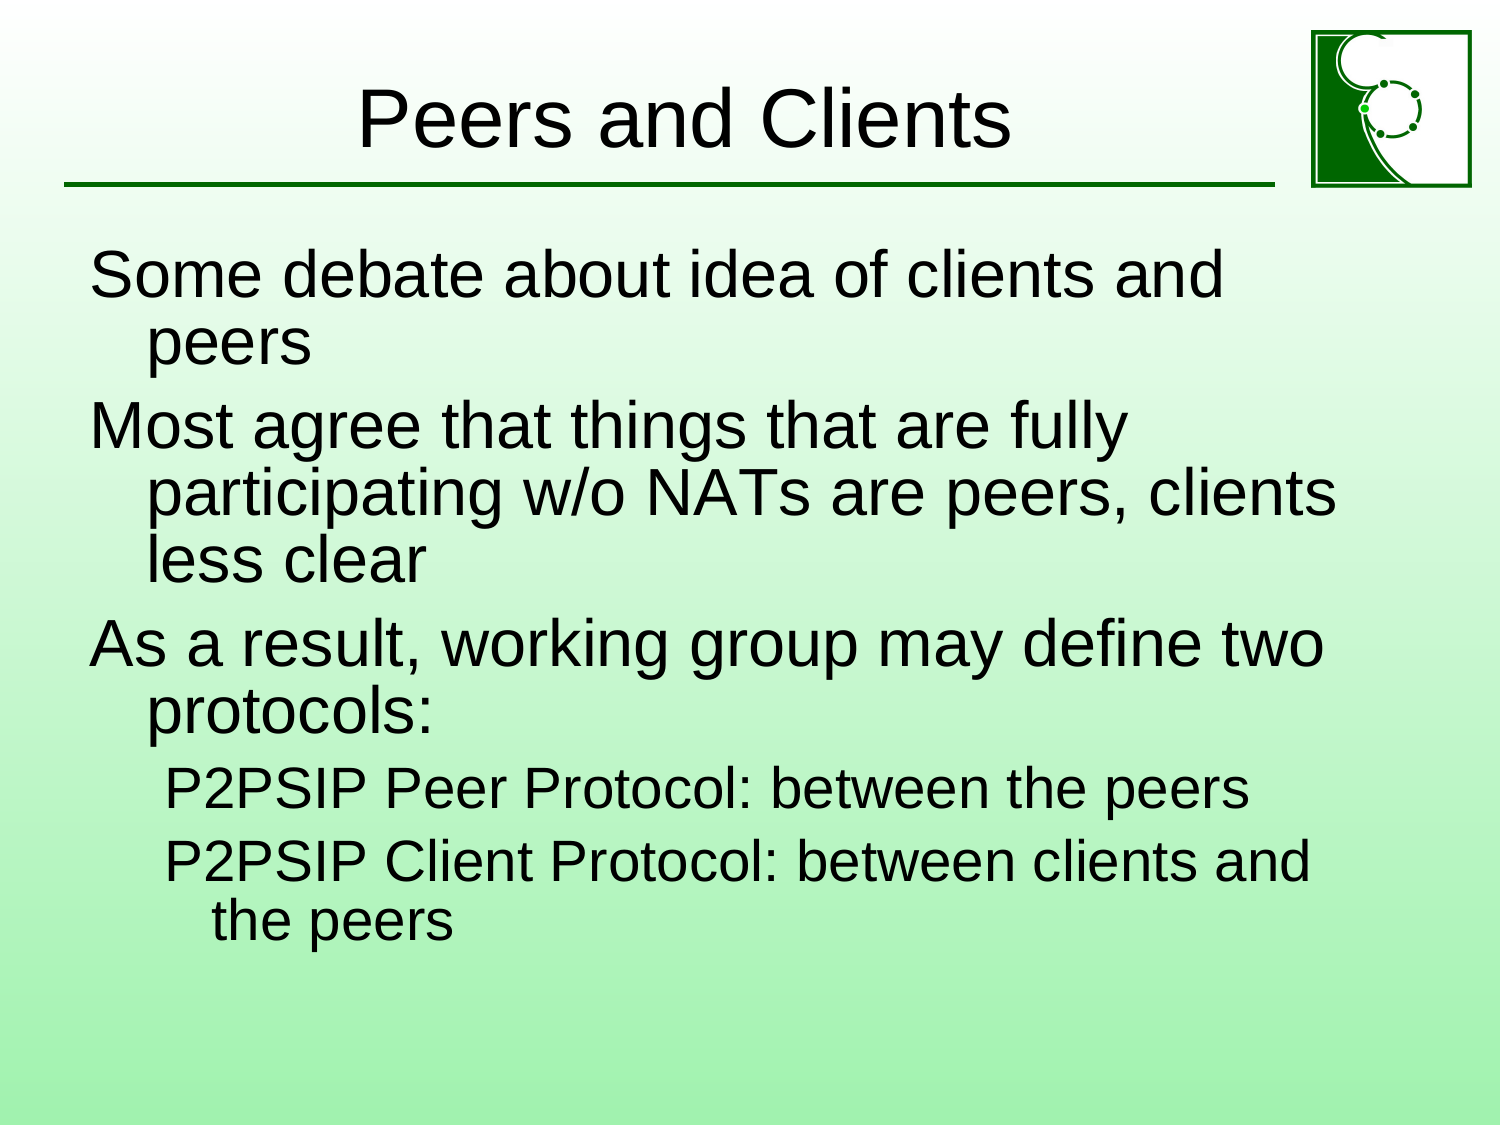

# Peers and Clients
Some debate about idea of clients and peers
Most agree that things that are fully participating w/o NATs are peers, clients less clear
As a result, working group may define two protocols:
P2PSIP Peer Protocol: between the peers
P2PSIP Client Protocol: between clients and the peers